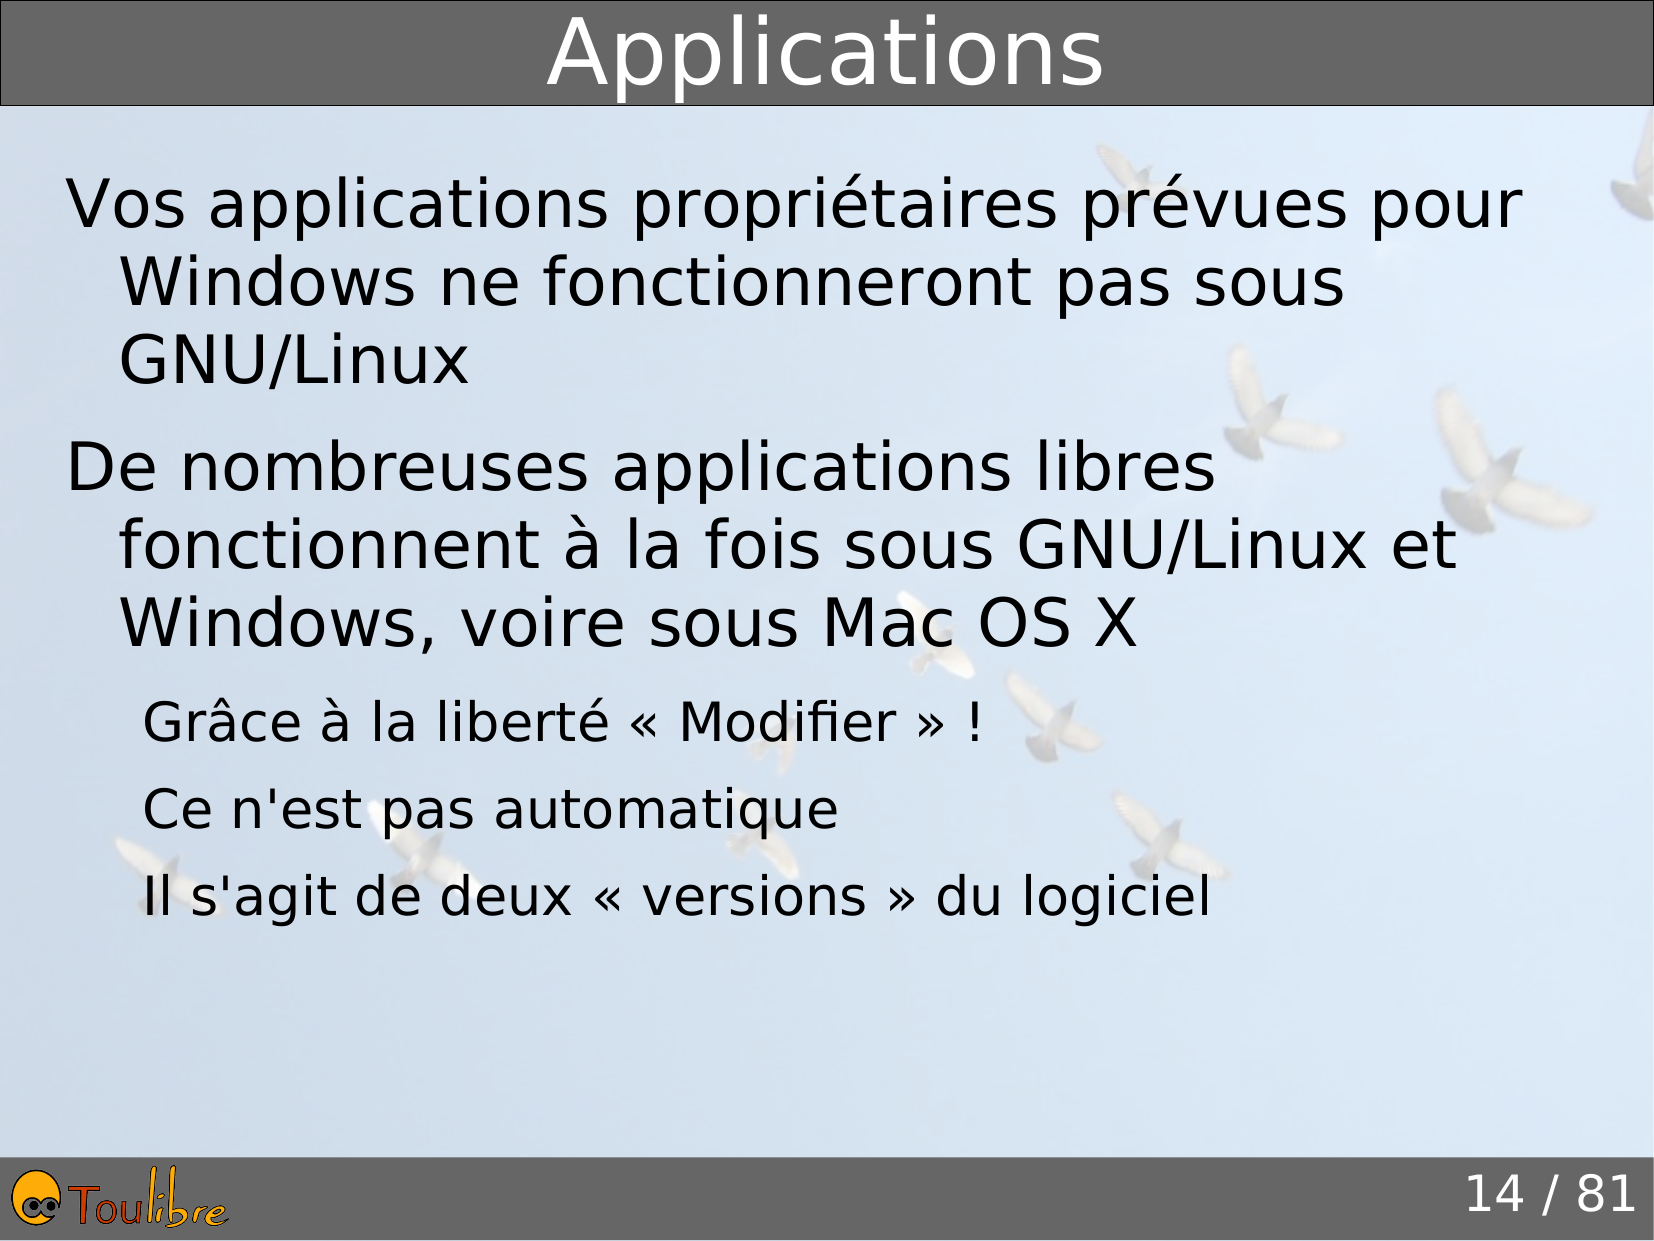

# Applications
Vos applications propriétaires prévues pour Windows ne fonctionneront pas sous GNU/Linux
De nombreuses applications libres fonctionnent à la fois sous GNU/Linux et Windows, voire sous Mac OS X
Grâce à la liberté « Modifier » !
Ce n'est pas automatique
Il s'agit de deux « versions » du logiciel